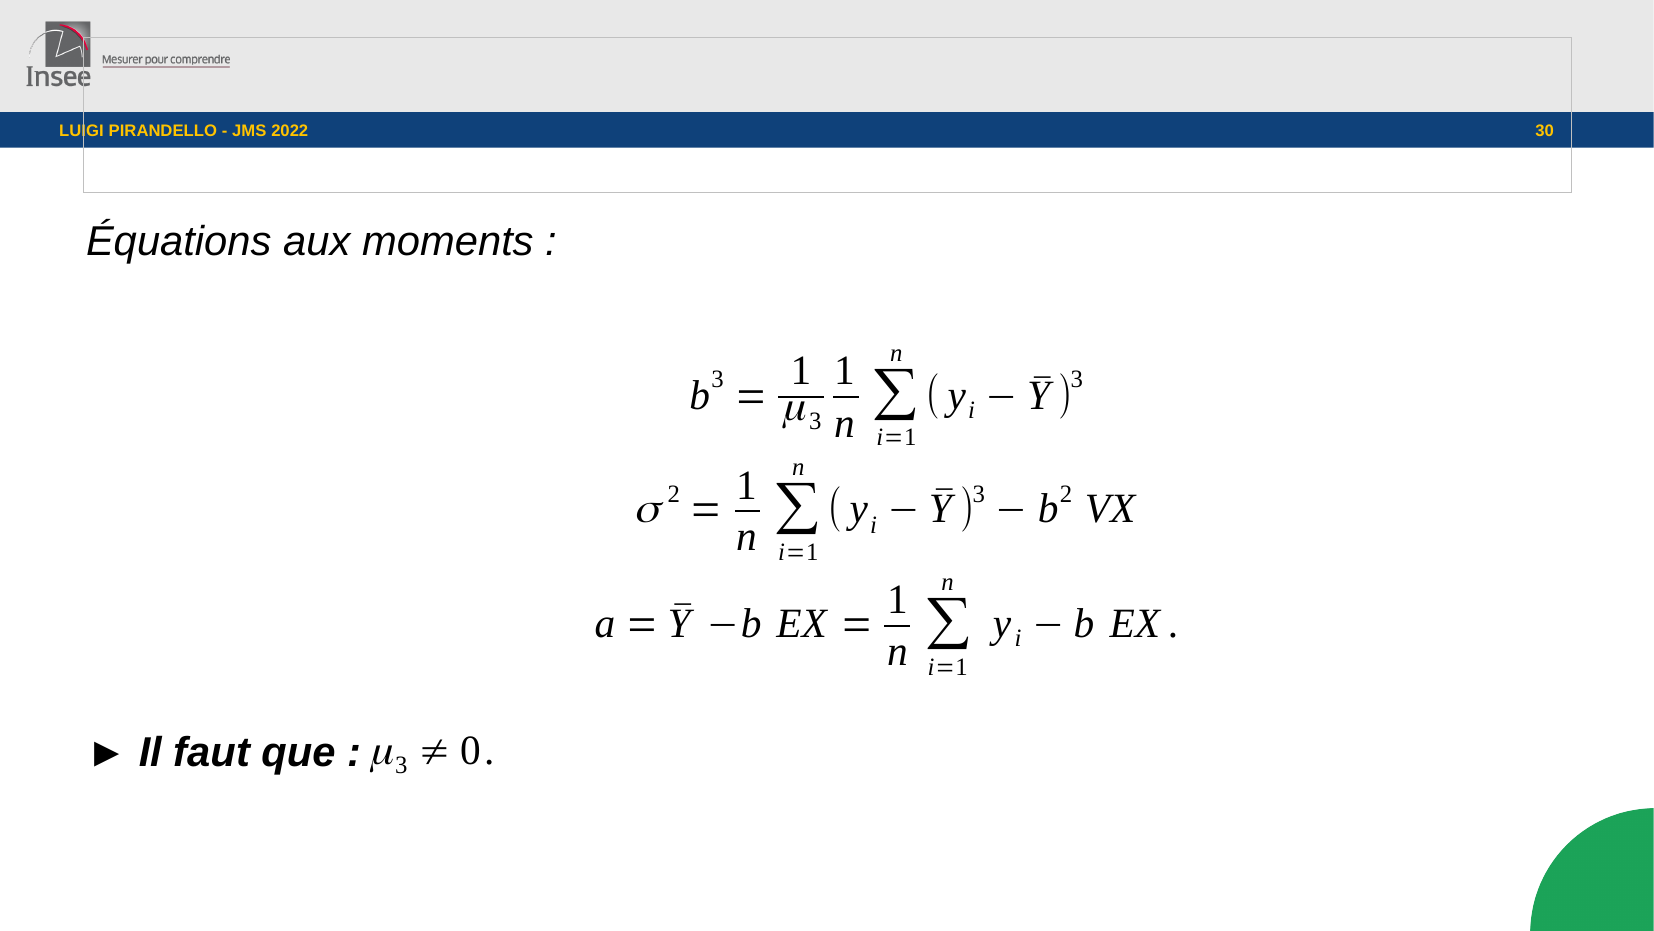

LUIGI PIRANDELLO - JMS 2022
30
Équations aux moments :
► Il faut que :